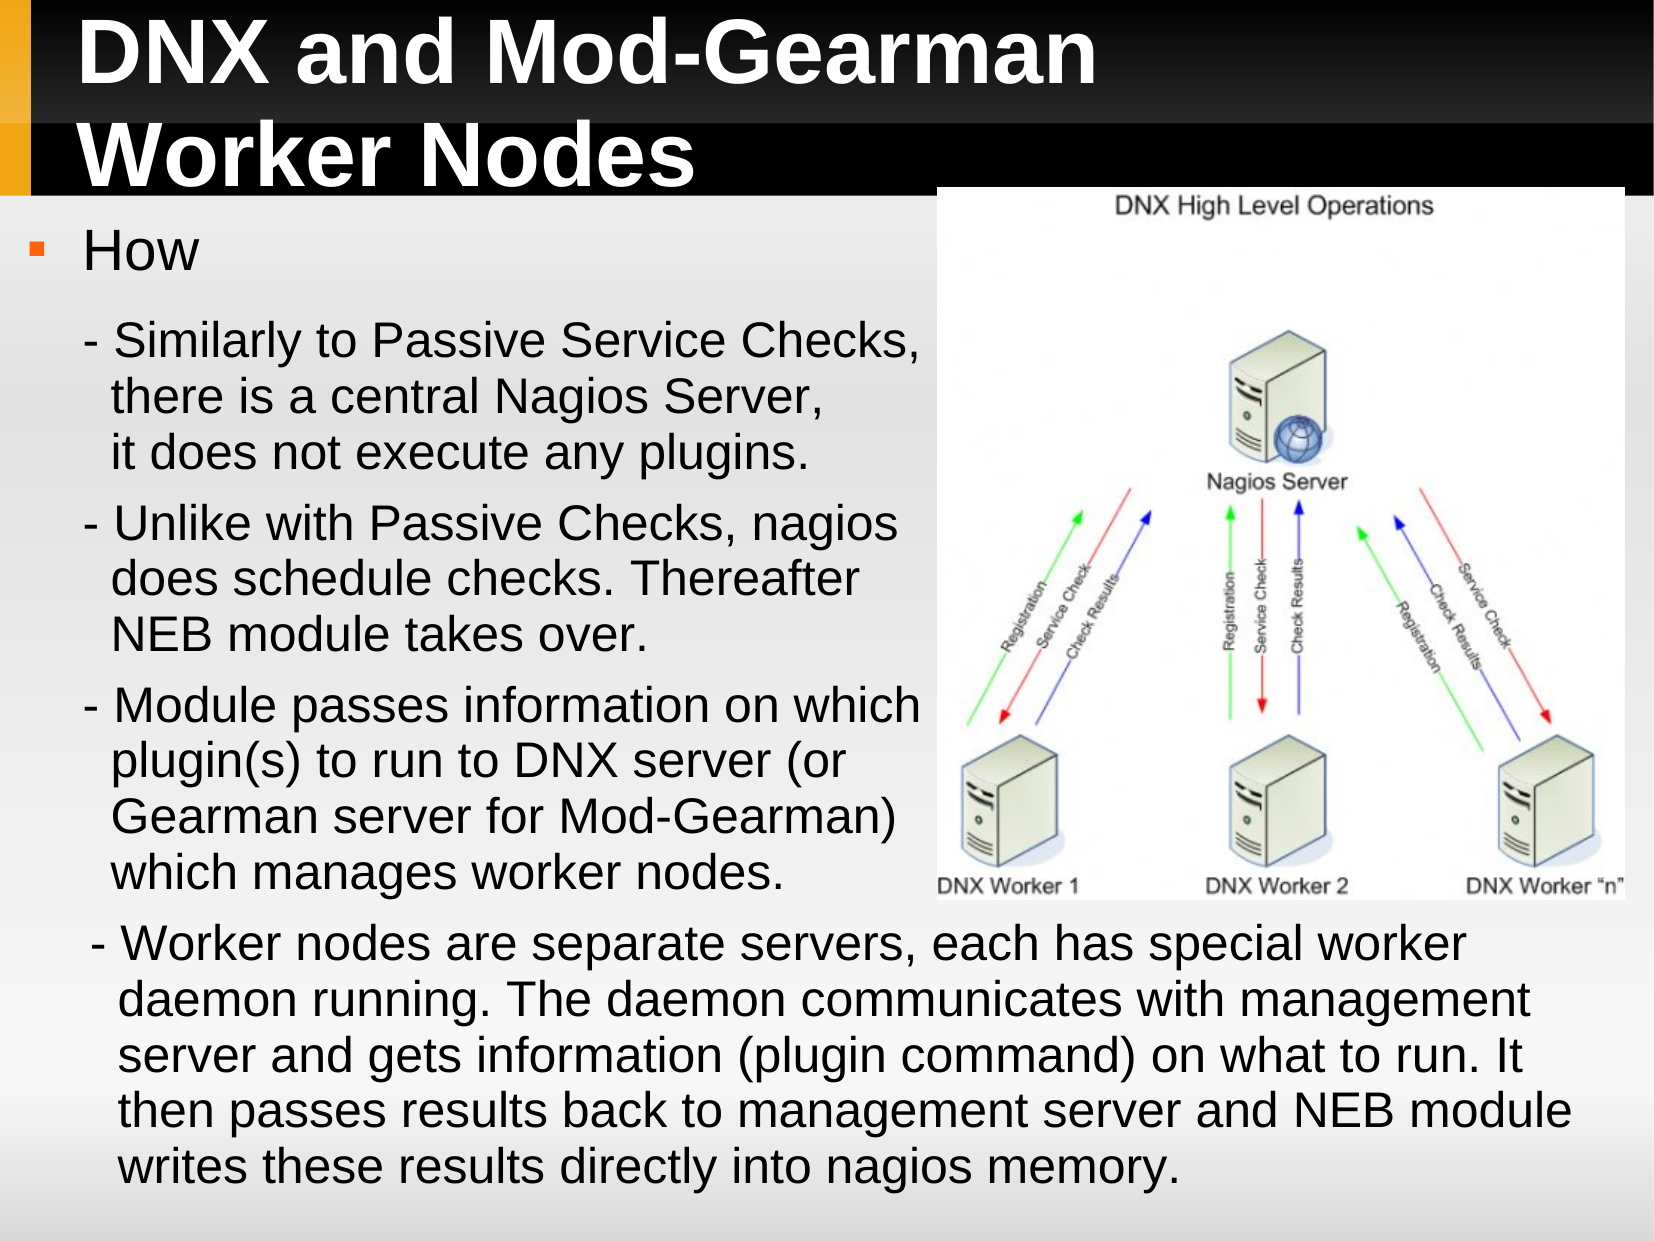

# DNX and Mod-Gearman Worker Nodes
How
- Similarly to Passive Service Checks, there is a central Nagios Server,
 it does not execute any plugins.
- Unlike with Passive Checks, nagios
 does schedule checks. Thereafter
 NEB module takes over.
- Module passes information on which
 plugin(s) to run to DNX server (or
 Gearman server for Mod-Gearman)
 which manages worker nodes.
- Worker nodes are separate servers, each has special worker
 daemon running. The daemon communicates with management
 server and gets information (plugin command) on what to run. It
 then passes results back to management server and NEB module
 writes these results directly into nagios memory.